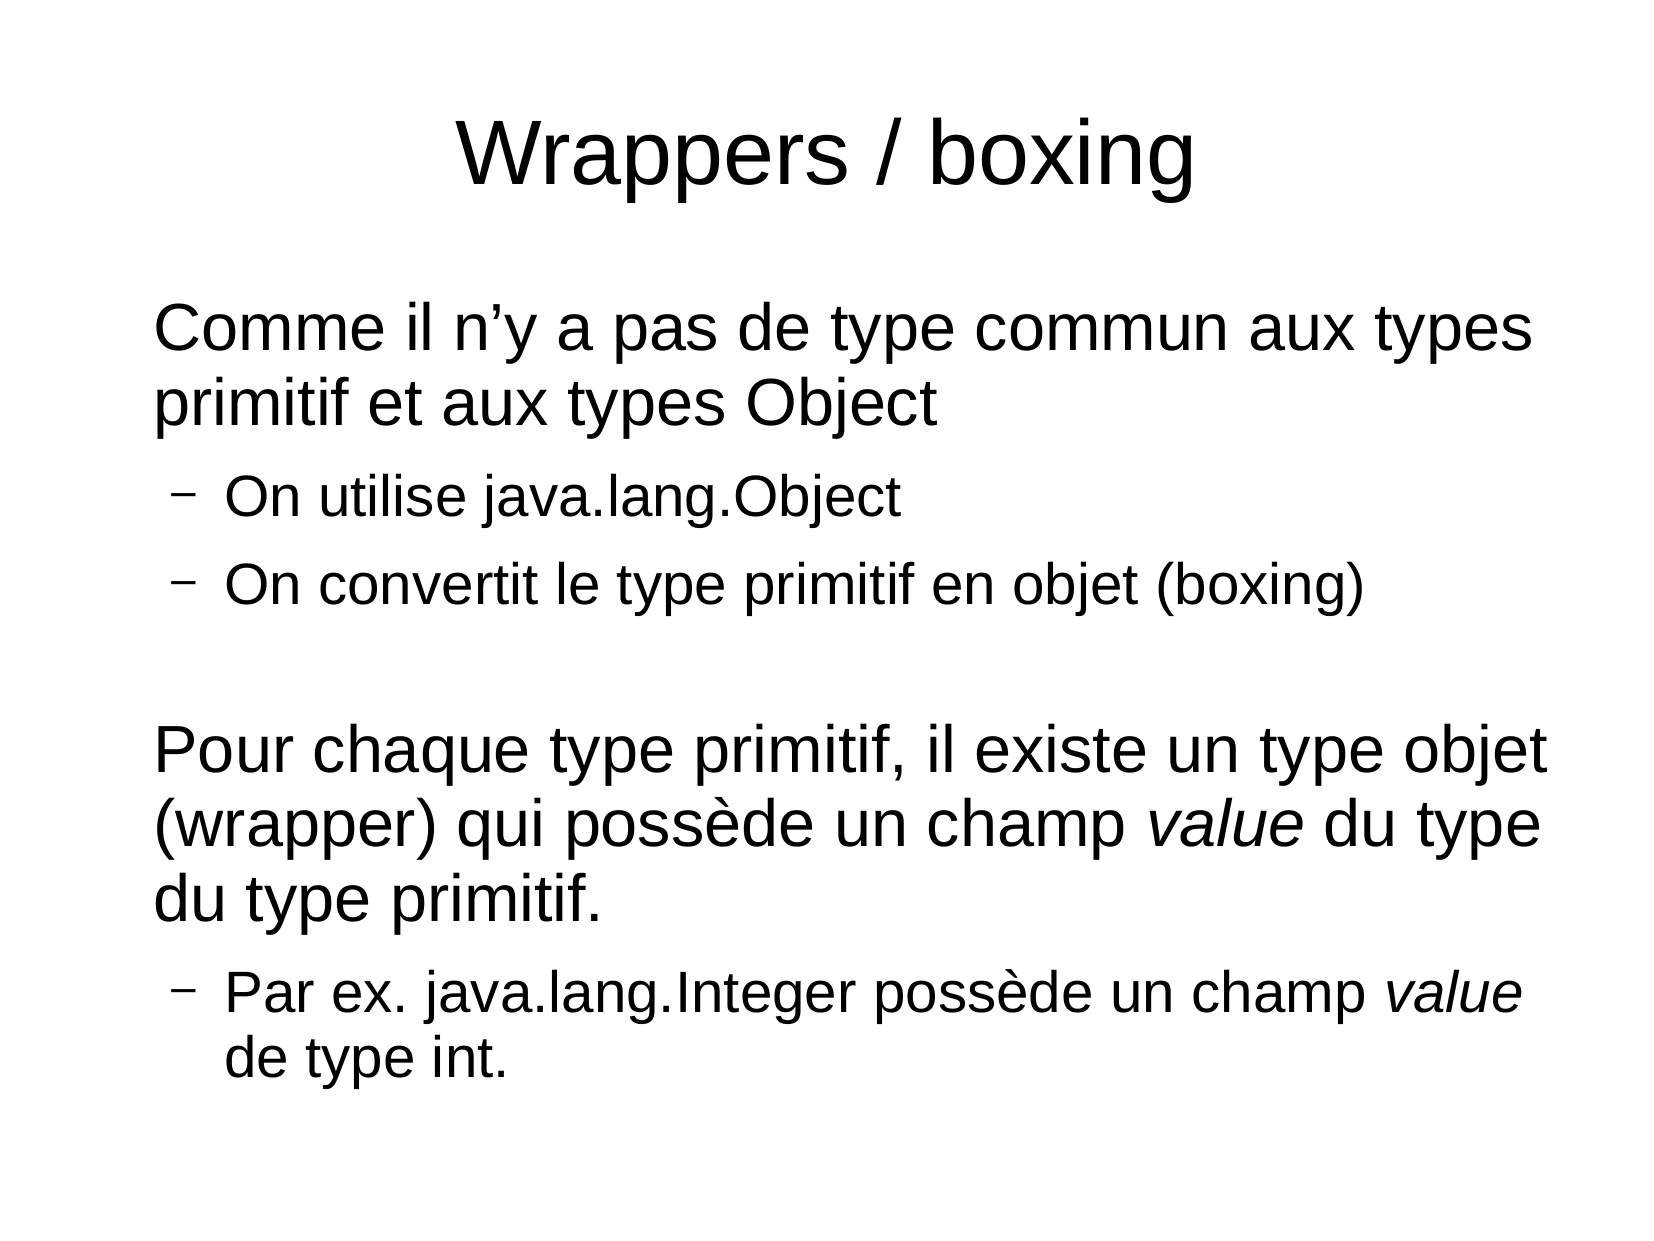

# Wrappers / boxing
Comme il n’y a pas de type commun aux types primitif et aux types Object
On utilise java.lang.Object
On convertit le type primitif en objet (boxing)
Pour chaque type primitif, il existe un type objet (wrapper) qui possède un champ value du type du type primitif.
Par ex. java.lang.Integer possède un champ value de type int.